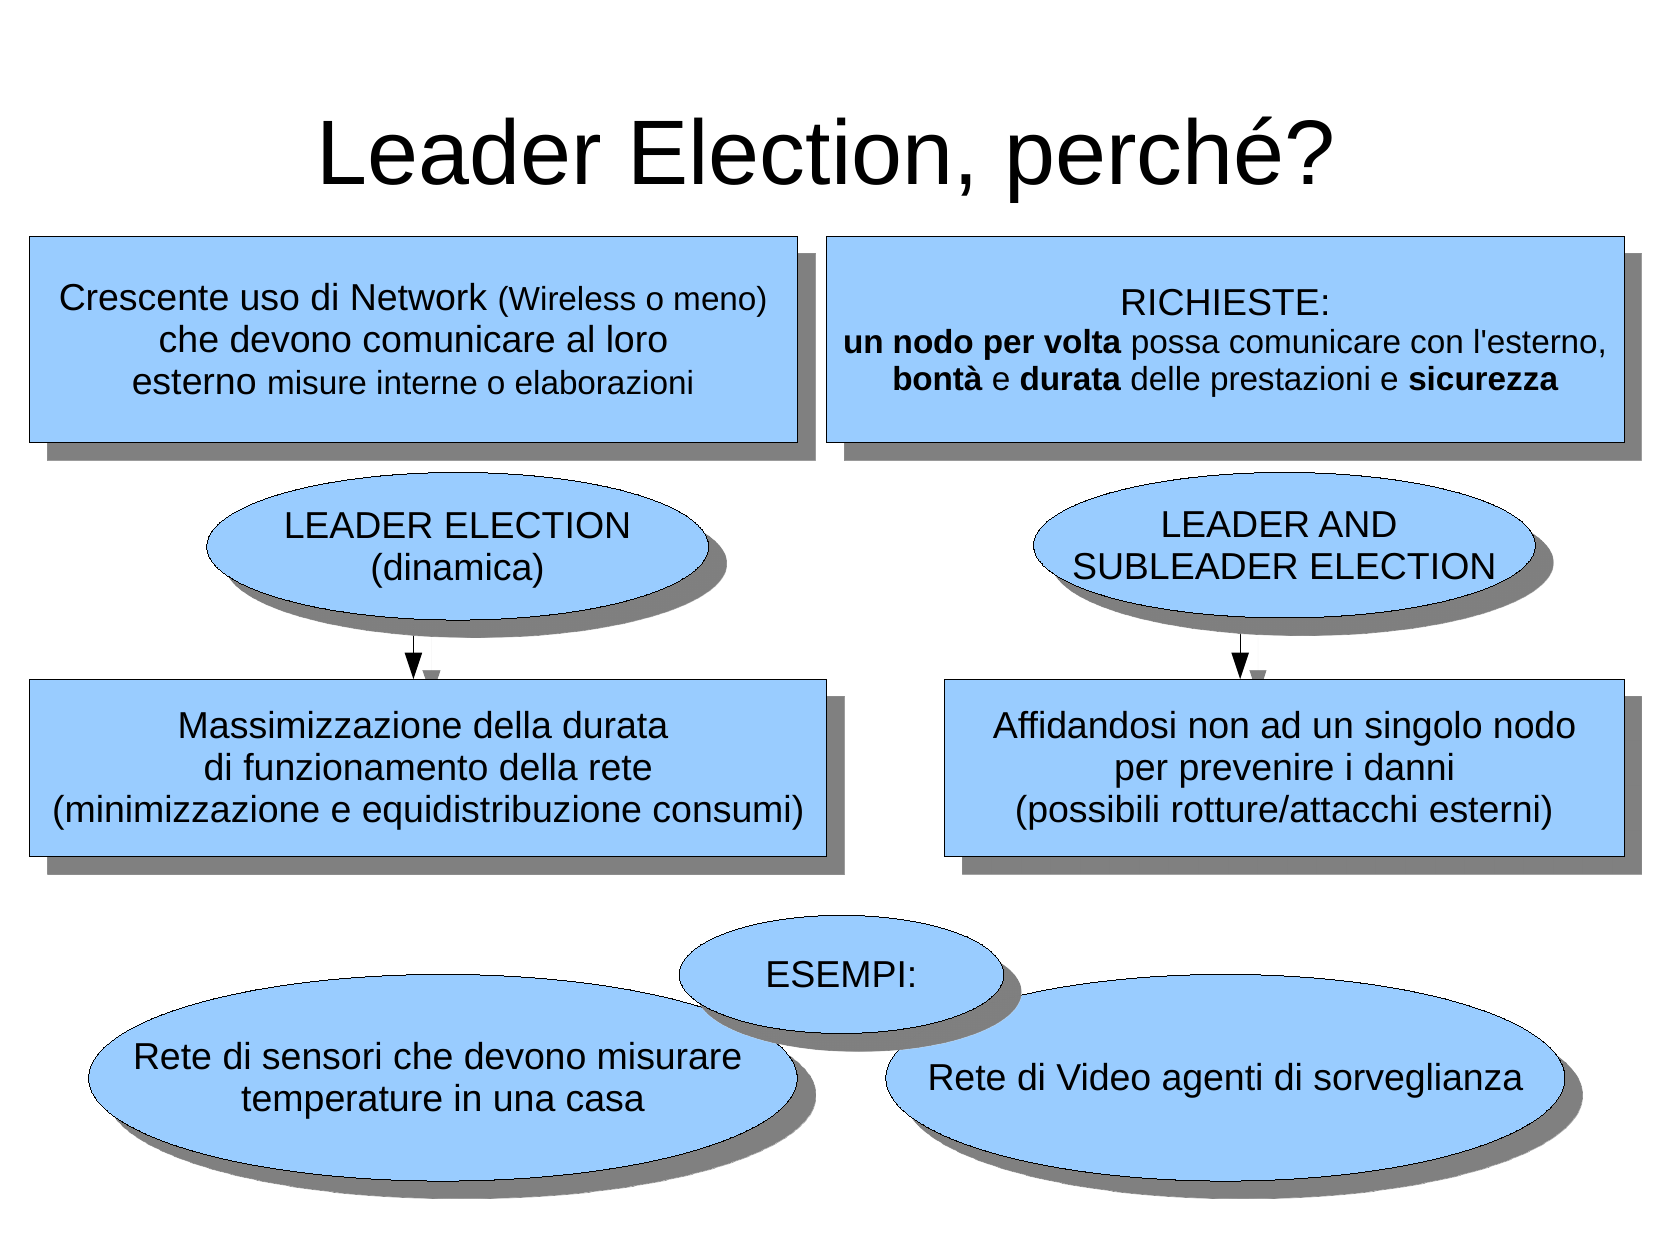

# Leader Election, perché?
Crescente uso di Network (Wireless o meno)
che devono comunicare al loro
esterno misure interne o elaborazioni
RICHIESTE:
un nodo per volta possa comunicare con l'esterno,
bontà e durata delle prestazioni e sicurezza
LEADER ELECTION
(dinamica)
LEADER AND
SUBLEADER ELECTION
Massimizzazione della durata
di funzionamento della rete
(minimizzazione e equidistribuzione consumi)
Affidandosi non ad un singolo nodo
per prevenire i danni
(possibili rotture/attacchi esterni)
ESEMPI:
Rete di sensori che devono misurare
temperature in una casa
Rete di Video agenti di sorveglianza